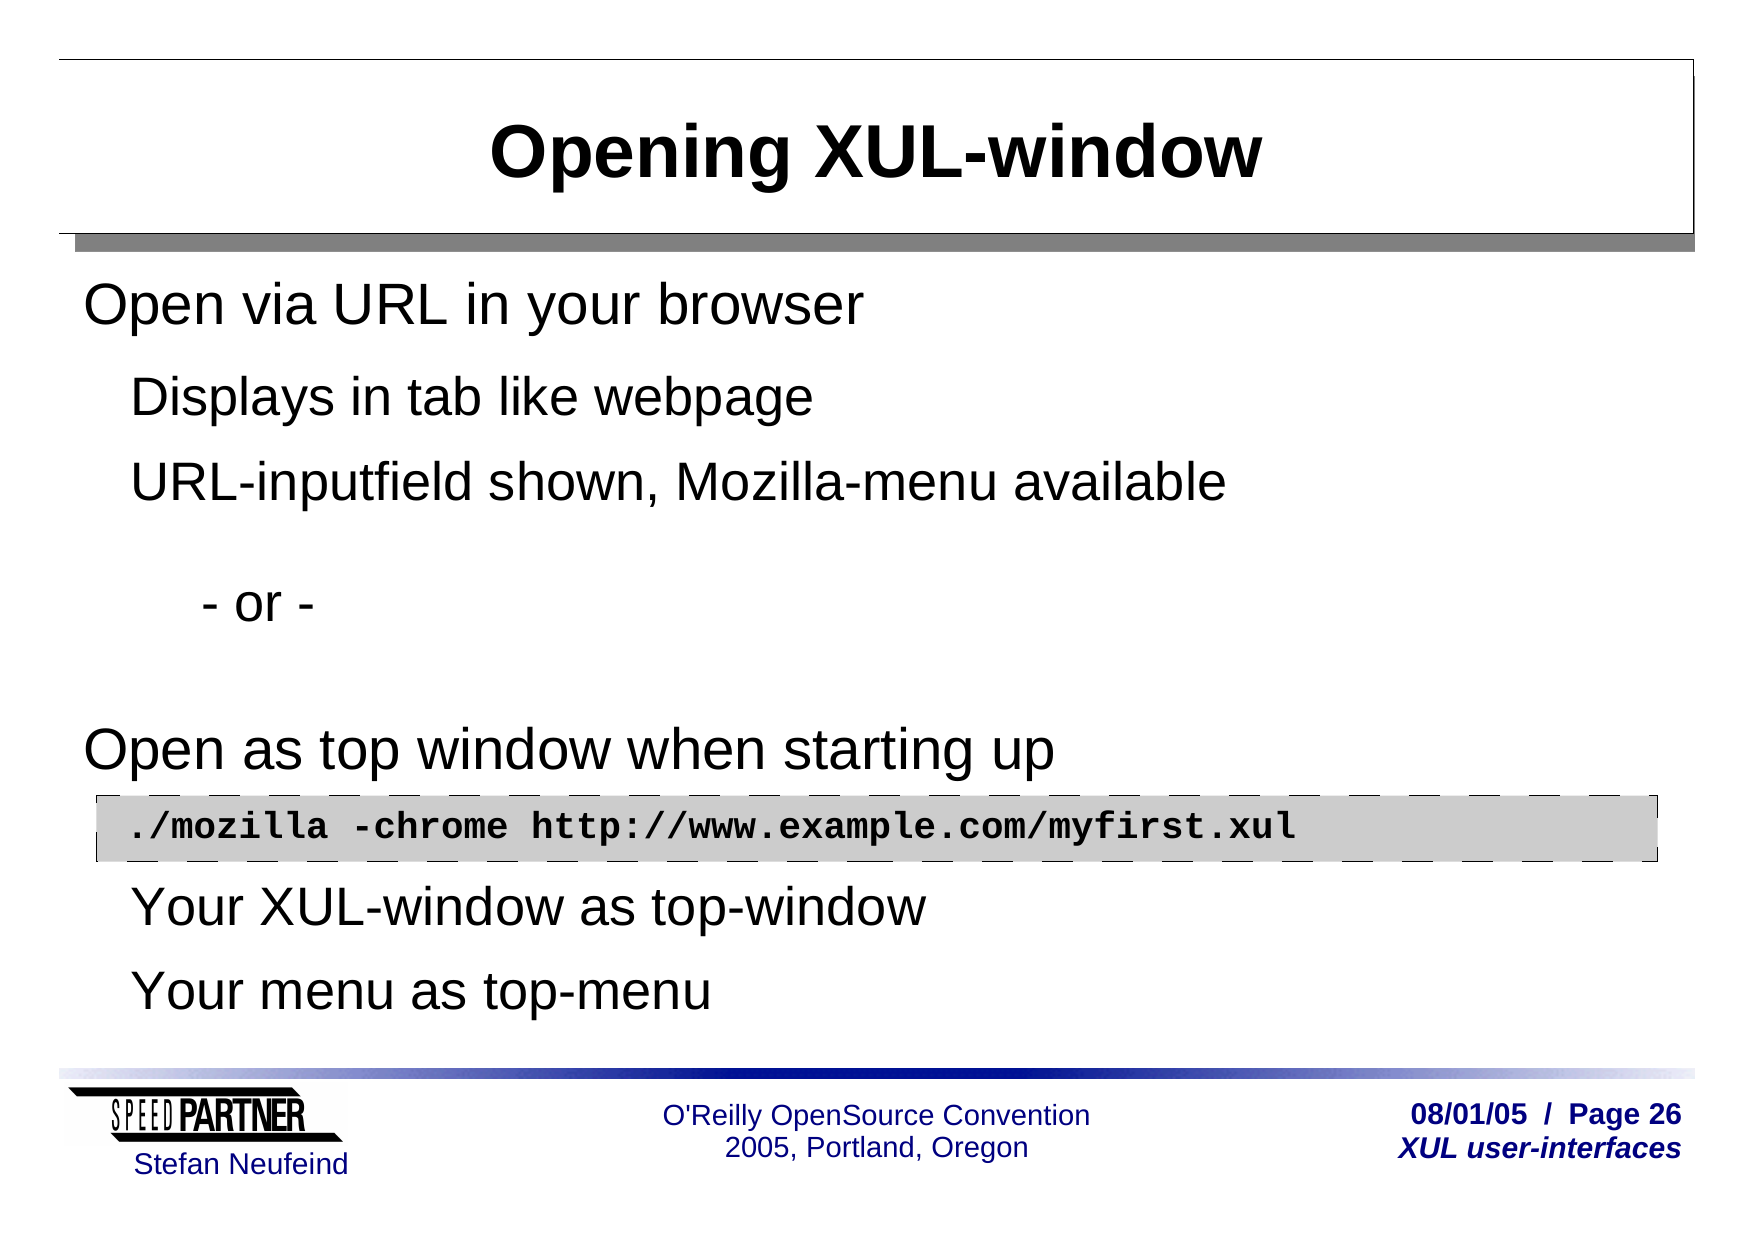

# Opening XUL-window
Open via URL in your browser
Displays in tab like webpage
URL-inputfield shown, Mozilla-menu available
- or -
Open as top window when starting up
Your XUL-window as top-window
Your menu as top-menu
./mozilla -chrome http://www.example.com/myfirst.xul